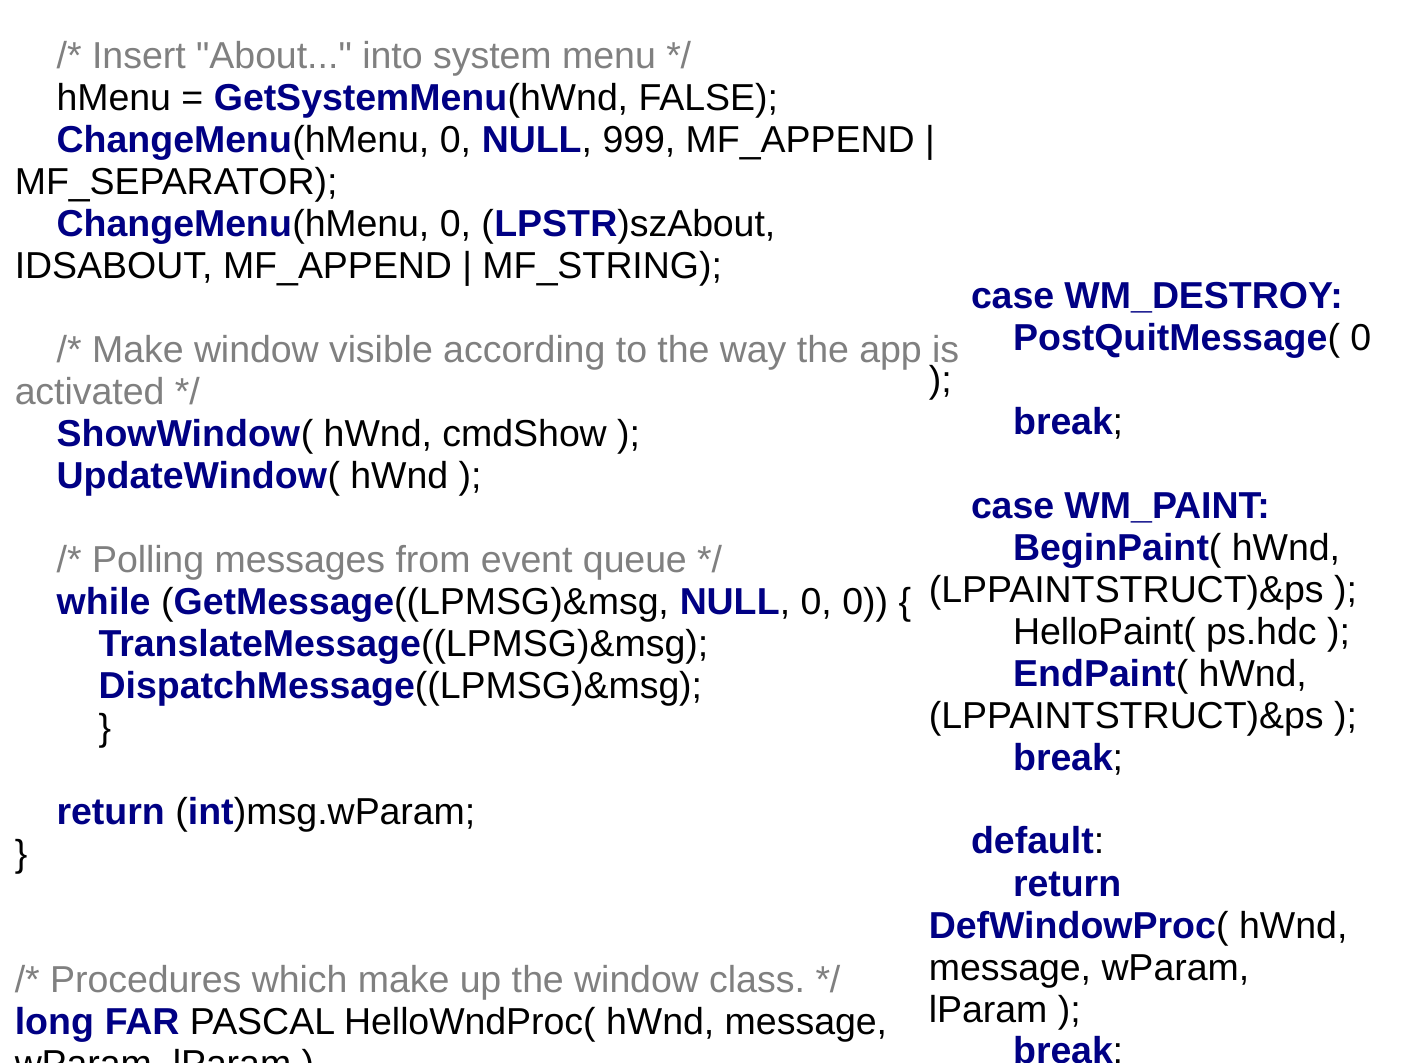

/* Insert "About..." into system menu */
 hMenu = GetSystemMenu(hWnd, FALSE);
 ChangeMenu(hMenu, 0, NULL, 999, MF_APPEND | MF_SEPARATOR);
 ChangeMenu(hMenu, 0, (LPSTR)szAbout, IDSABOUT, MF_APPEND | MF_STRING);
 /* Make window visible according to the way the app is activated */
 ShowWindow( hWnd, cmdShow );
 UpdateWindow( hWnd );
 /* Polling messages from event queue */
 while (GetMessage((LPMSG)&msg, NULL, 0, 0)) {
 TranslateMessage((LPMSG)&msg);
 DispatchMessage((LPMSG)&msg);
 }
 return (int)msg.wParam;
}
/* Procedures which make up the window class. */
long FAR PASCAL HelloWndProc( hWnd, message, wParam, lParam )
HWND hWnd;
unsigned message;
WORD wParam;
LONG lParam;
{
 PAINTSTRUCT ps;
 switch (message)
 {
 case WM_SYSCOMMAND:
 switch (wParam)
 {
 case IDSABOUT:
 DialogBox( hInst, MAKEINTRESOURCE(ABOUTBOX), hWnd, lpprocAbout );
 break;
 default:
 return DefWindowProc( hWnd, message, wParam, lParam );
 }
 break;
 case WM_DESTROY:
 PostQuitMessage( 0 );
 break;
 case WM_PAINT:
 BeginPaint( hWnd, (LPPAINTSTRUCT)&ps );
 HelloPaint( ps.hdc );
 EndPaint( hWnd, (LPPAINTSTRUCT)&ps );
 break;
 default:
 return DefWindowProc( hWnd, message, wParam, lParam );
 break;
 }
 return(0L);
}